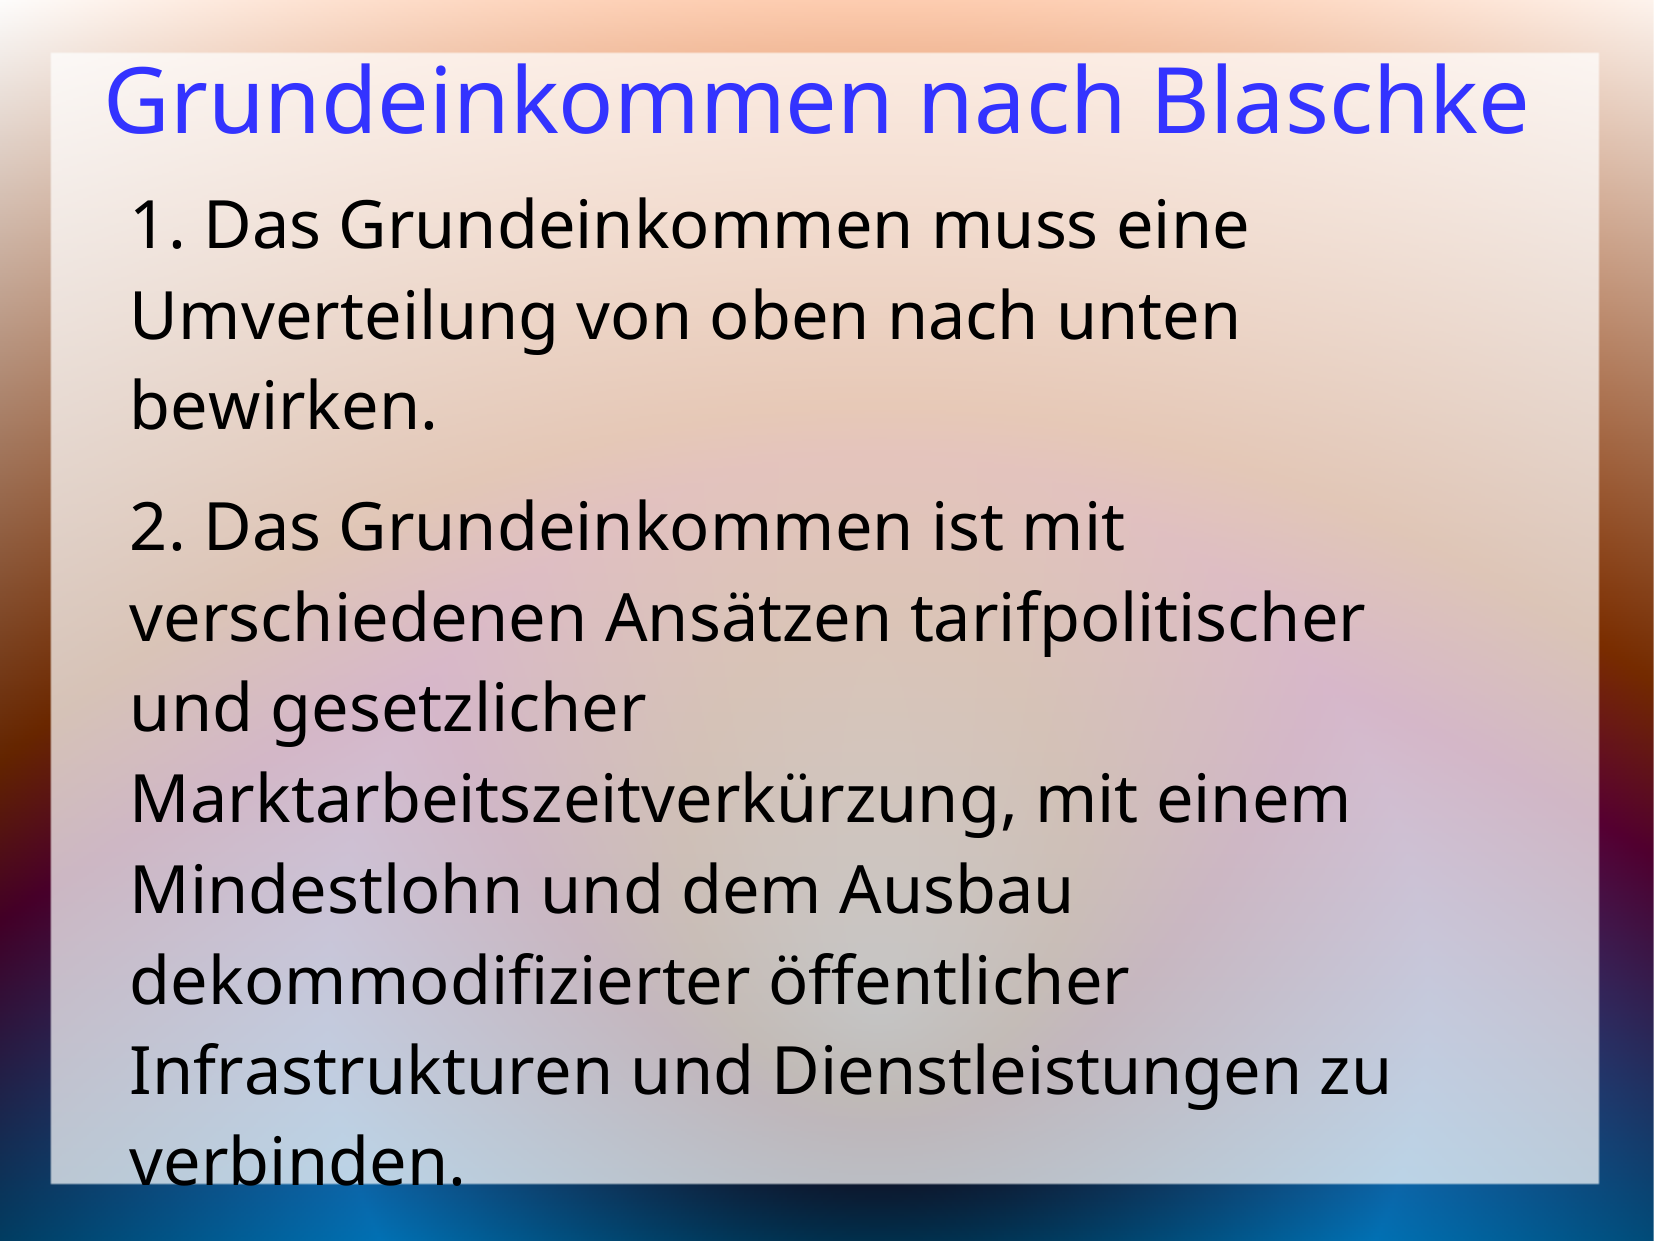

# Grundeinkommen nach Blaschke
1. Das Grundeinkommen muss eine Umverteilung von oben nach unten bewirken.
2. Das Grundeinkommen ist mit verschiedenen Ansätzen tarifpolitischer und gesetzlicher Marktarbeitszeitverkürzung, mit einem Mindestlohn und dem Ausbau dekommodifizierter öffentlicher Infrastrukturen und Dienstleistungen zu verbinden.
3. Das Grundeinkommen soll europa- und weltweit eingeführt werden.